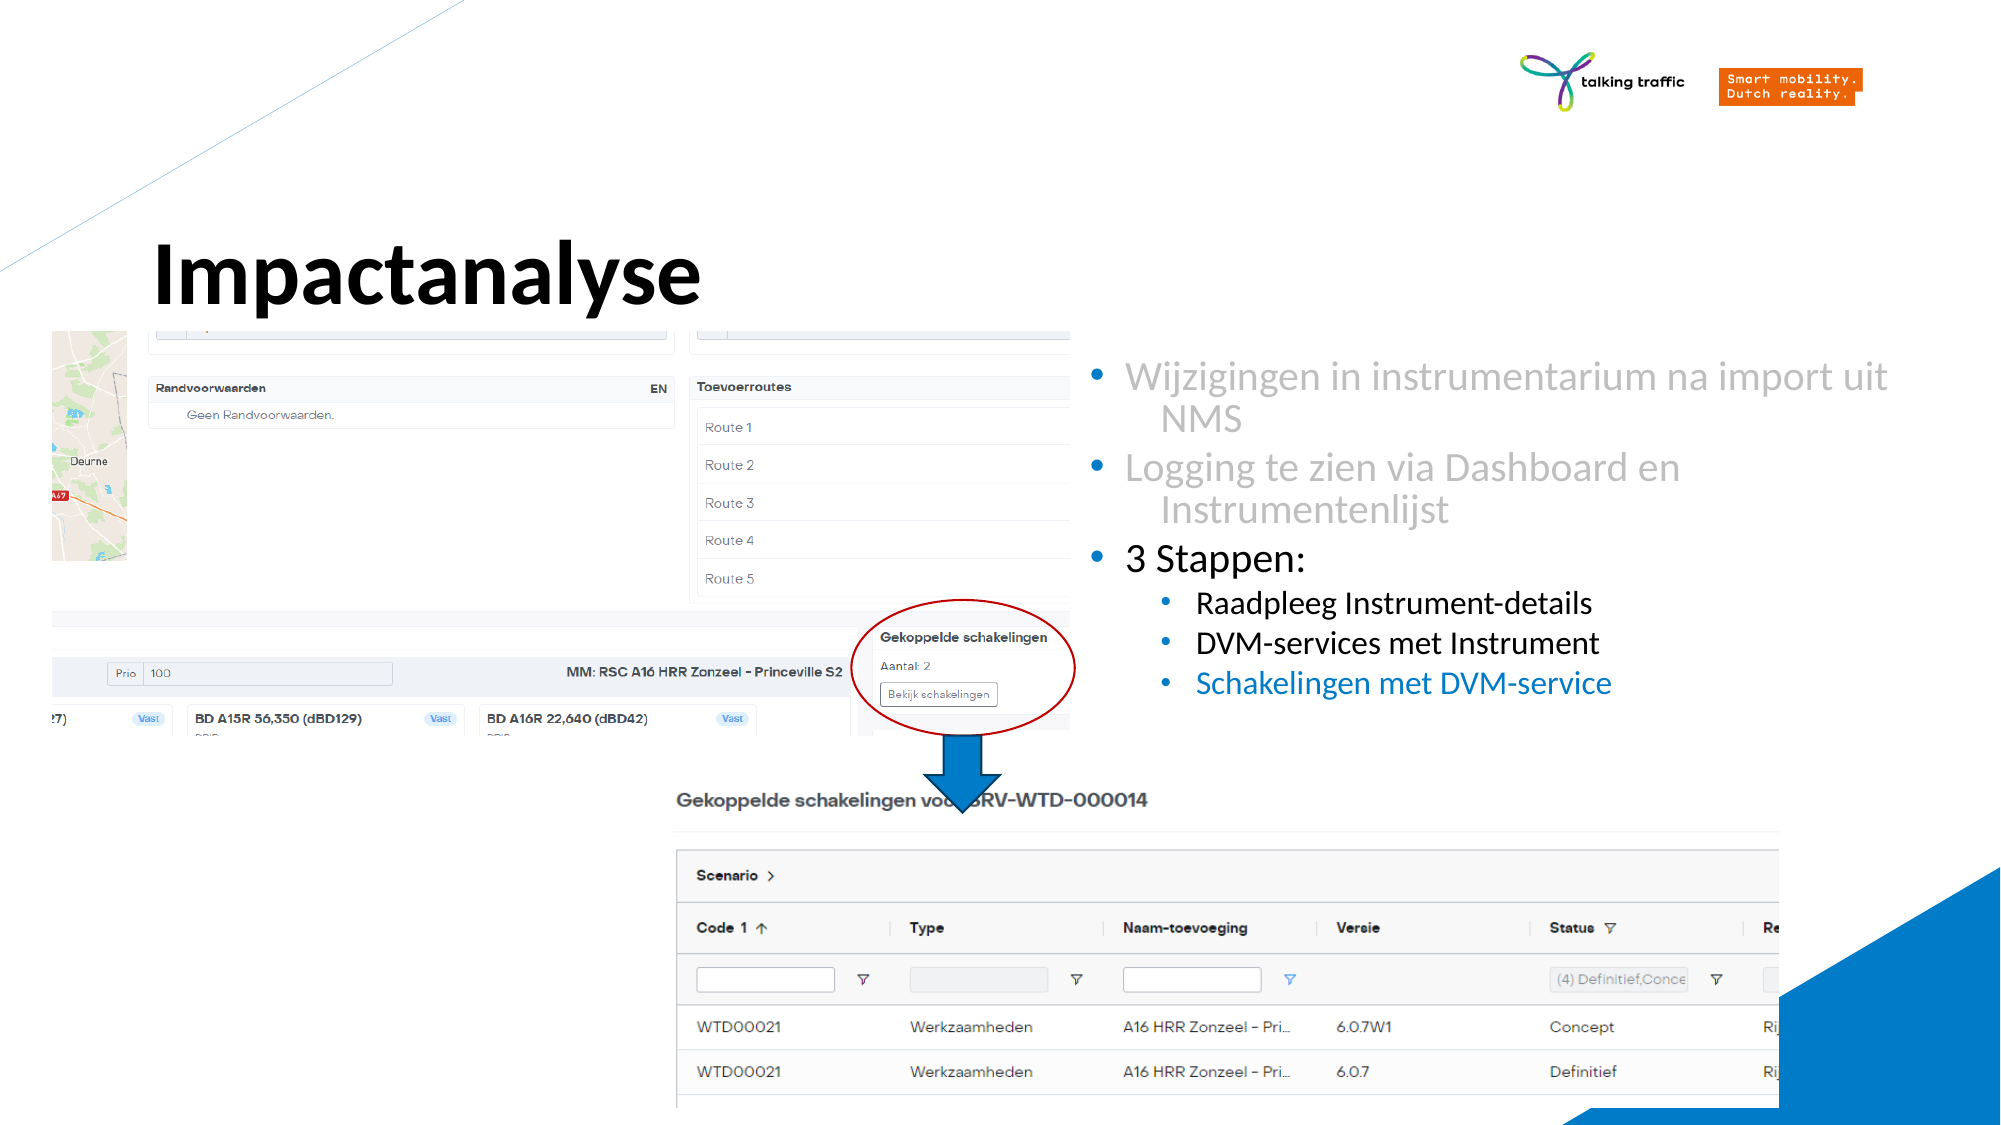

Impactanalyse
# Wijzigingen in instrumentarium na import uit NMS
Logging te zien via Dashboard en Instrumentenlijst
3 Stappen:
Raadpleeg Instrument-details
DVM-services met Instrument
Schakelingen met DVM-service